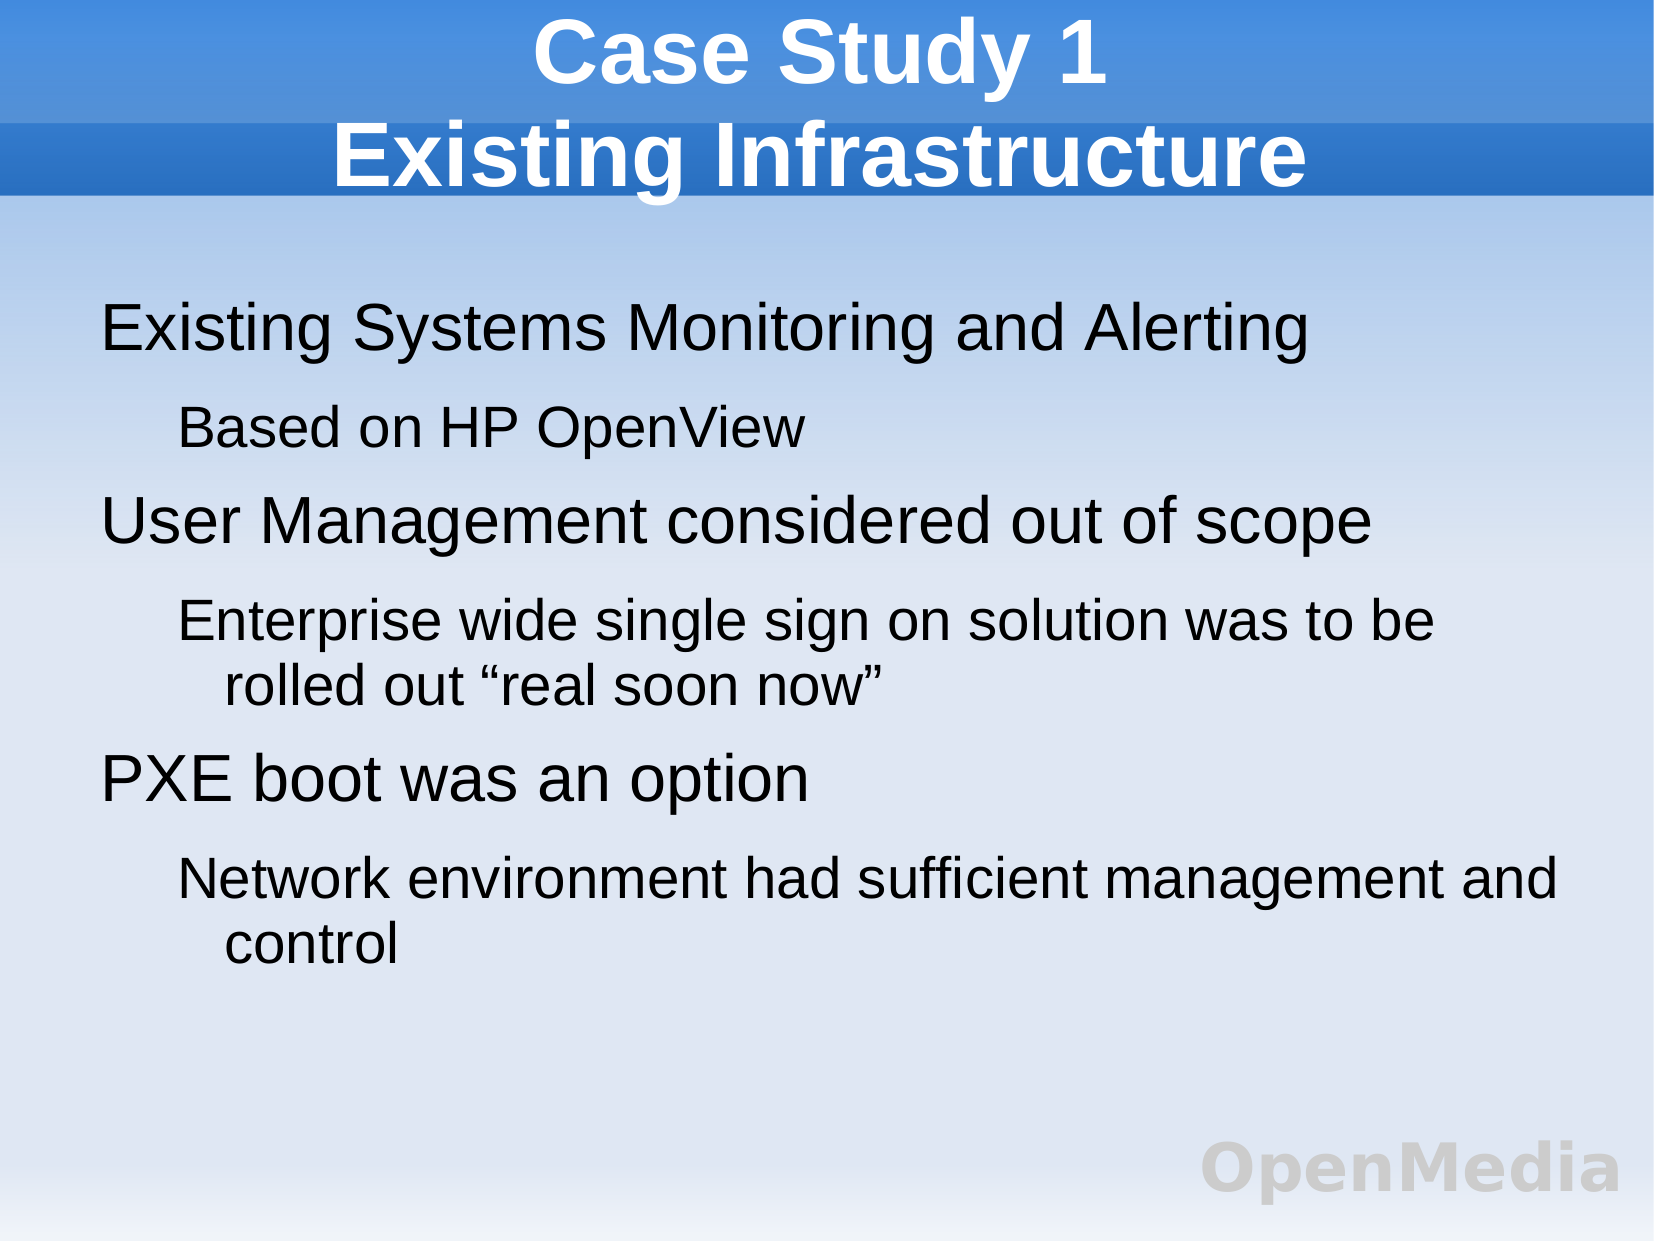

# Case Study 1 Existing Infrastructure
Existing Systems Monitoring and Alerting
Based on HP OpenView
User Management considered out of scope
Enterprise wide single sign on solution was to be rolled out “real soon now”
PXE boot was an option
Network environment had sufficient management and control
25